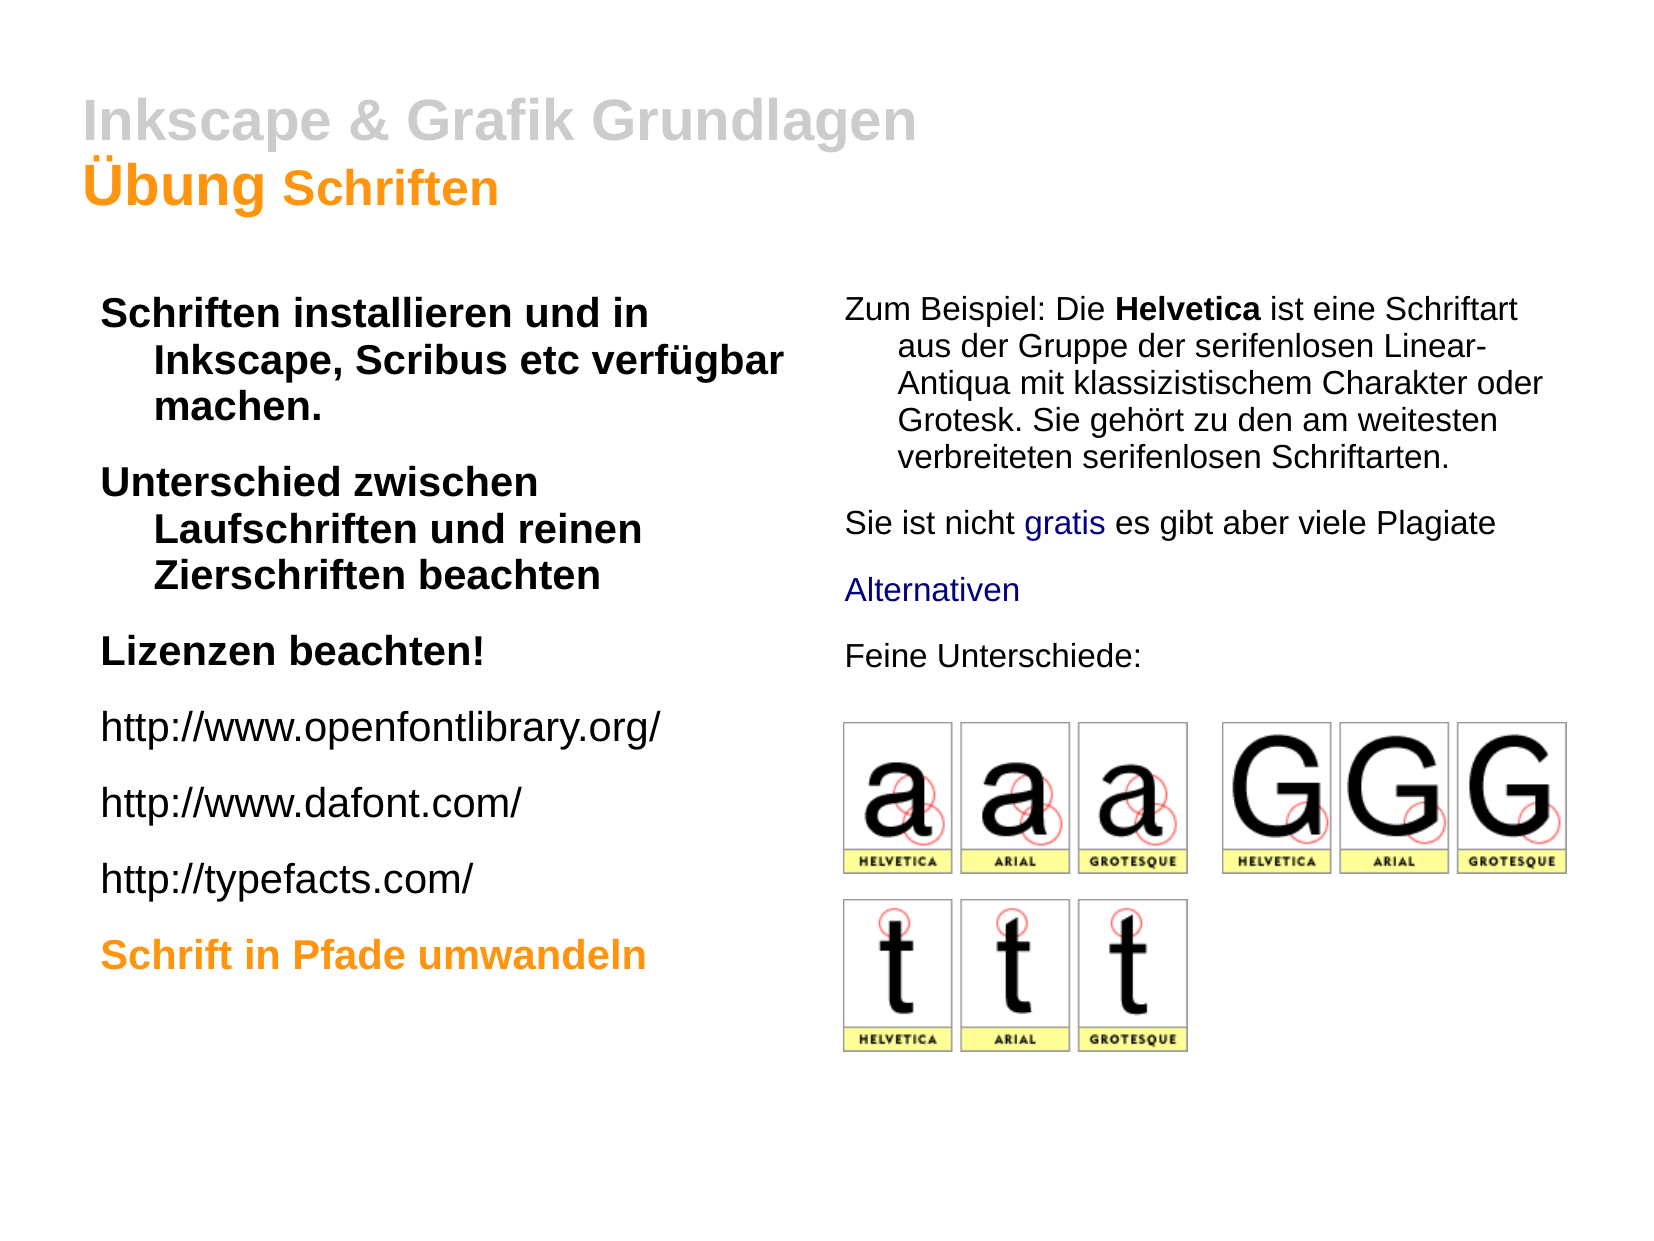

# Inkscape & Grafik Grundlagen Übung Schriften
Schriften installieren und in Inkscape, Scribus etc verfügbar machen.
Unterschied zwischen Laufschriften und reinen Zierschriften beachten
Lizenzen beachten!
http://www.openfontlibrary.org/
http://www.dafont.com/
http://typefacts.com/
Schrift in Pfade umwandeln
Zum Beispiel: Die Helvetica ist eine Schriftart aus der Gruppe der serifenlosen Linear-Antiqua mit klassizistischem Charakter oder Grotesk. Sie gehört zu den am weitesten verbreiteten serifenlosen Schriftarten.
Sie ist nicht gratis es gibt aber viele Plagiate
Alternativen
Feine Unterschiede: